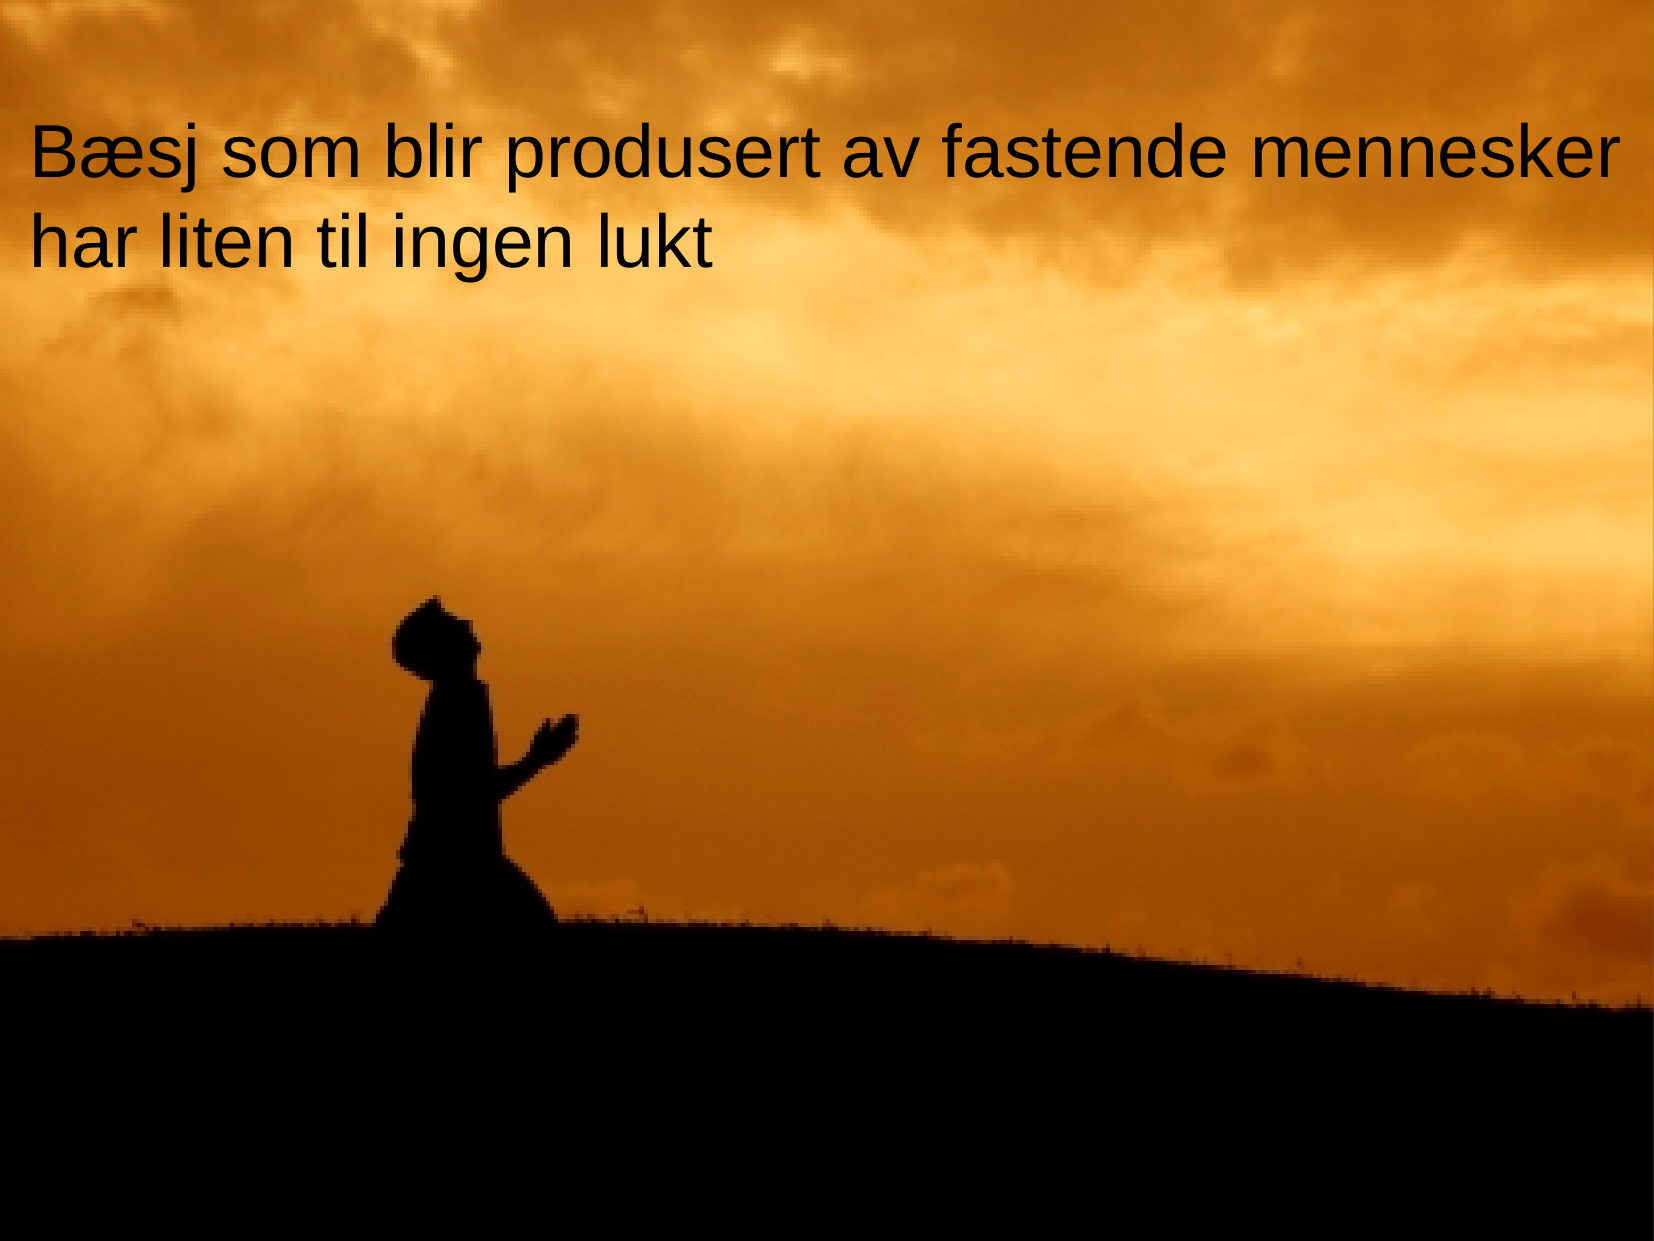

# Bæsj som blir produsert av fastende mennesker har liten til ingen lukt